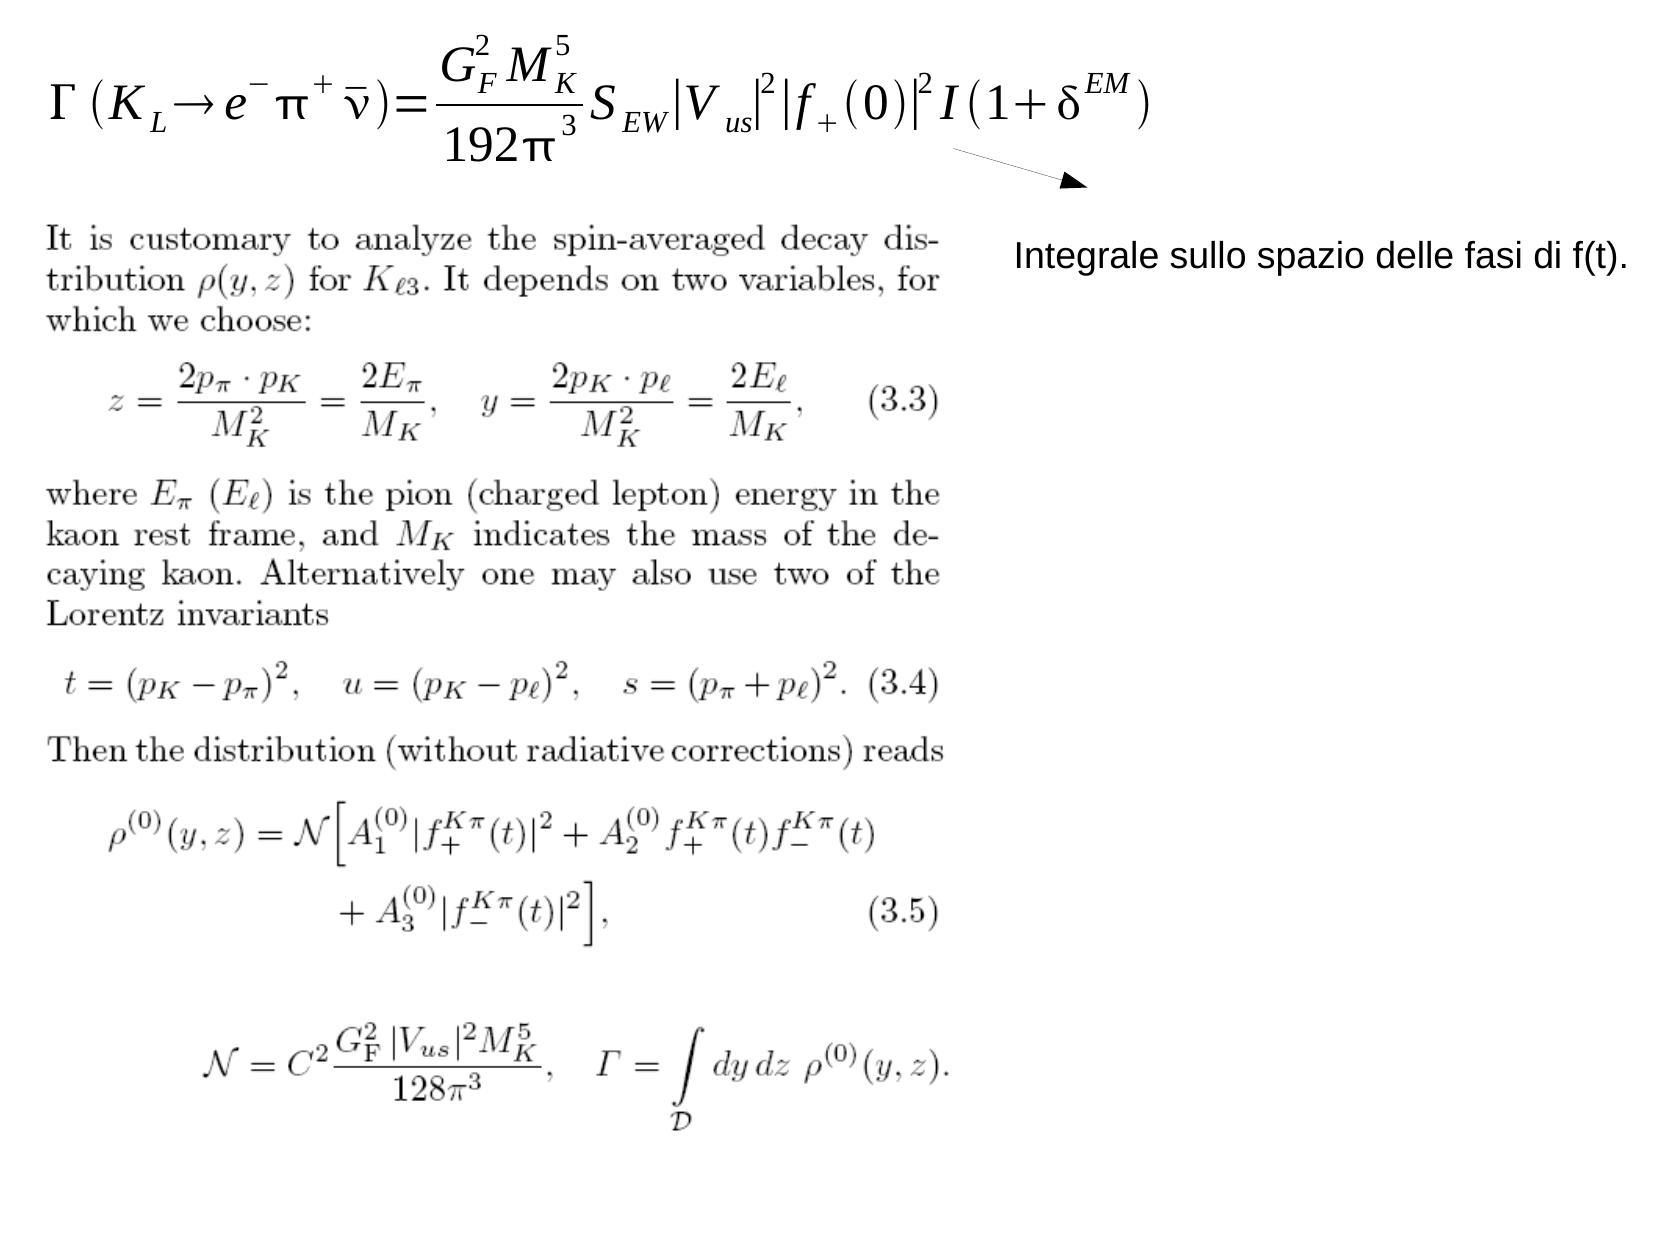

Integrale sullo spazio delle fasi di f(t).